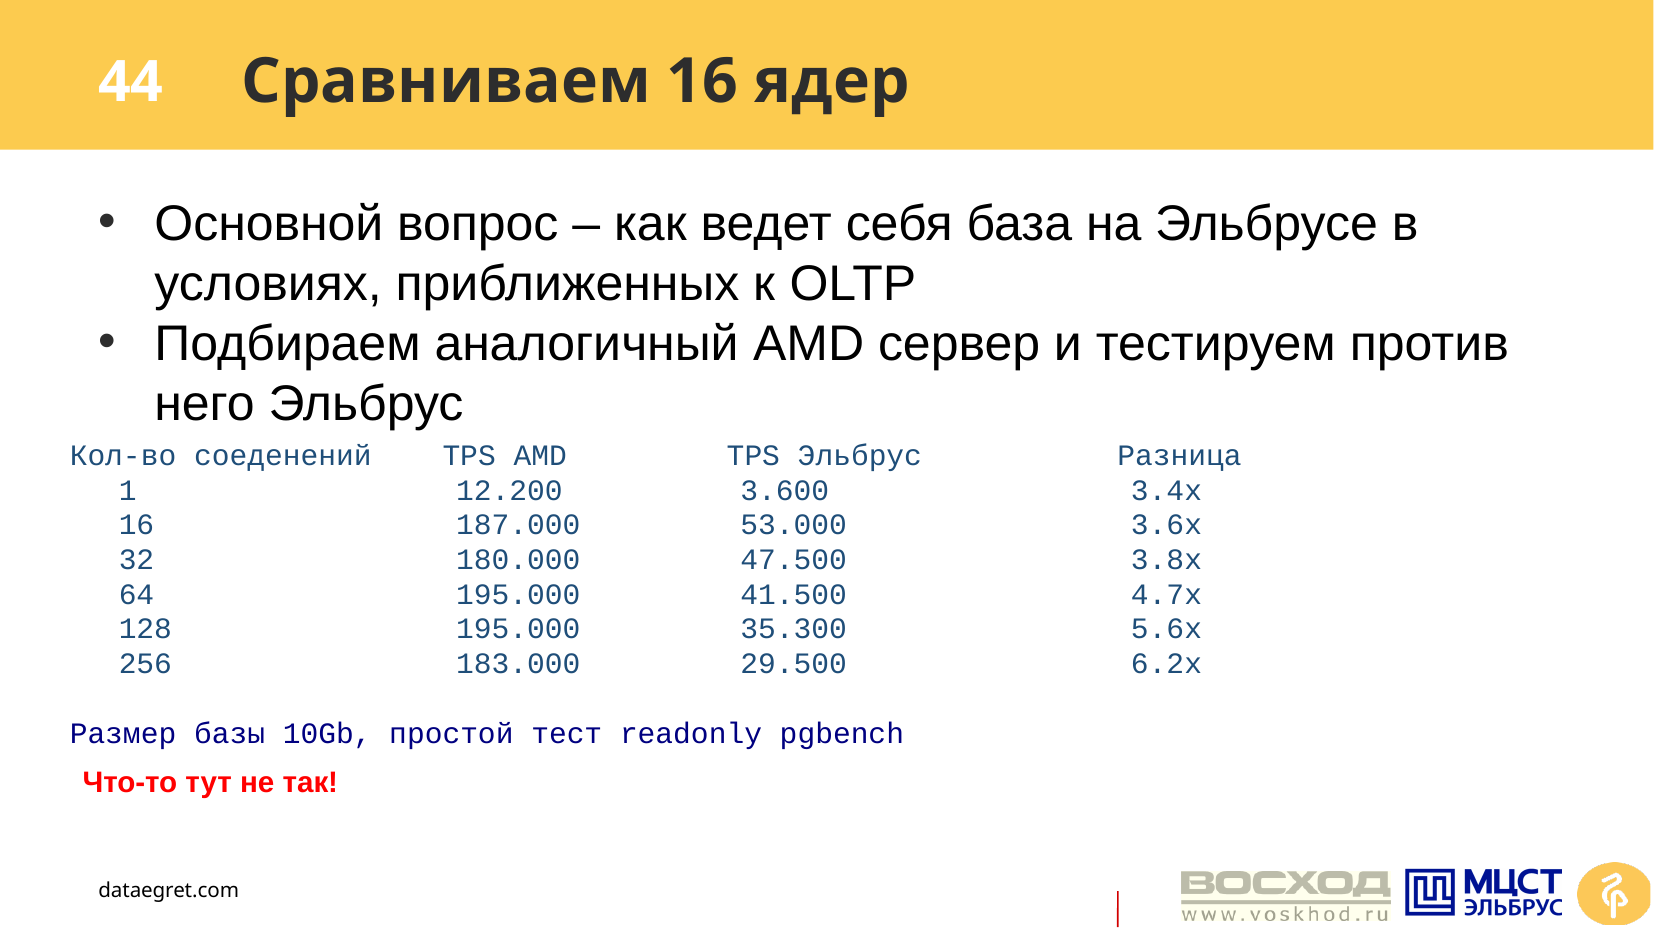

44
# Сравниваем 16 ядер
Основной вопрос – как ведет себя база на Эльбрусе в условиях, приближенных к OLTP
Подбираем аналогичный AMD сервер и тестируем против него Эльбрус
Кол-во соеденений    TPS AMD         TPS Эльбрус           Разница
1                 12.200         3.600                 3.4x
16                187.000        53.000                3.6x
32                180.000        47.500                3.8x
64                195.000         41.500                4.7x
128                195.000         35.300                5.6x
256                183.000         29.500                6.2x
Размер базы 10Gb, простой тест readonly pgbench
Что-то тут не так!
dataegret.com